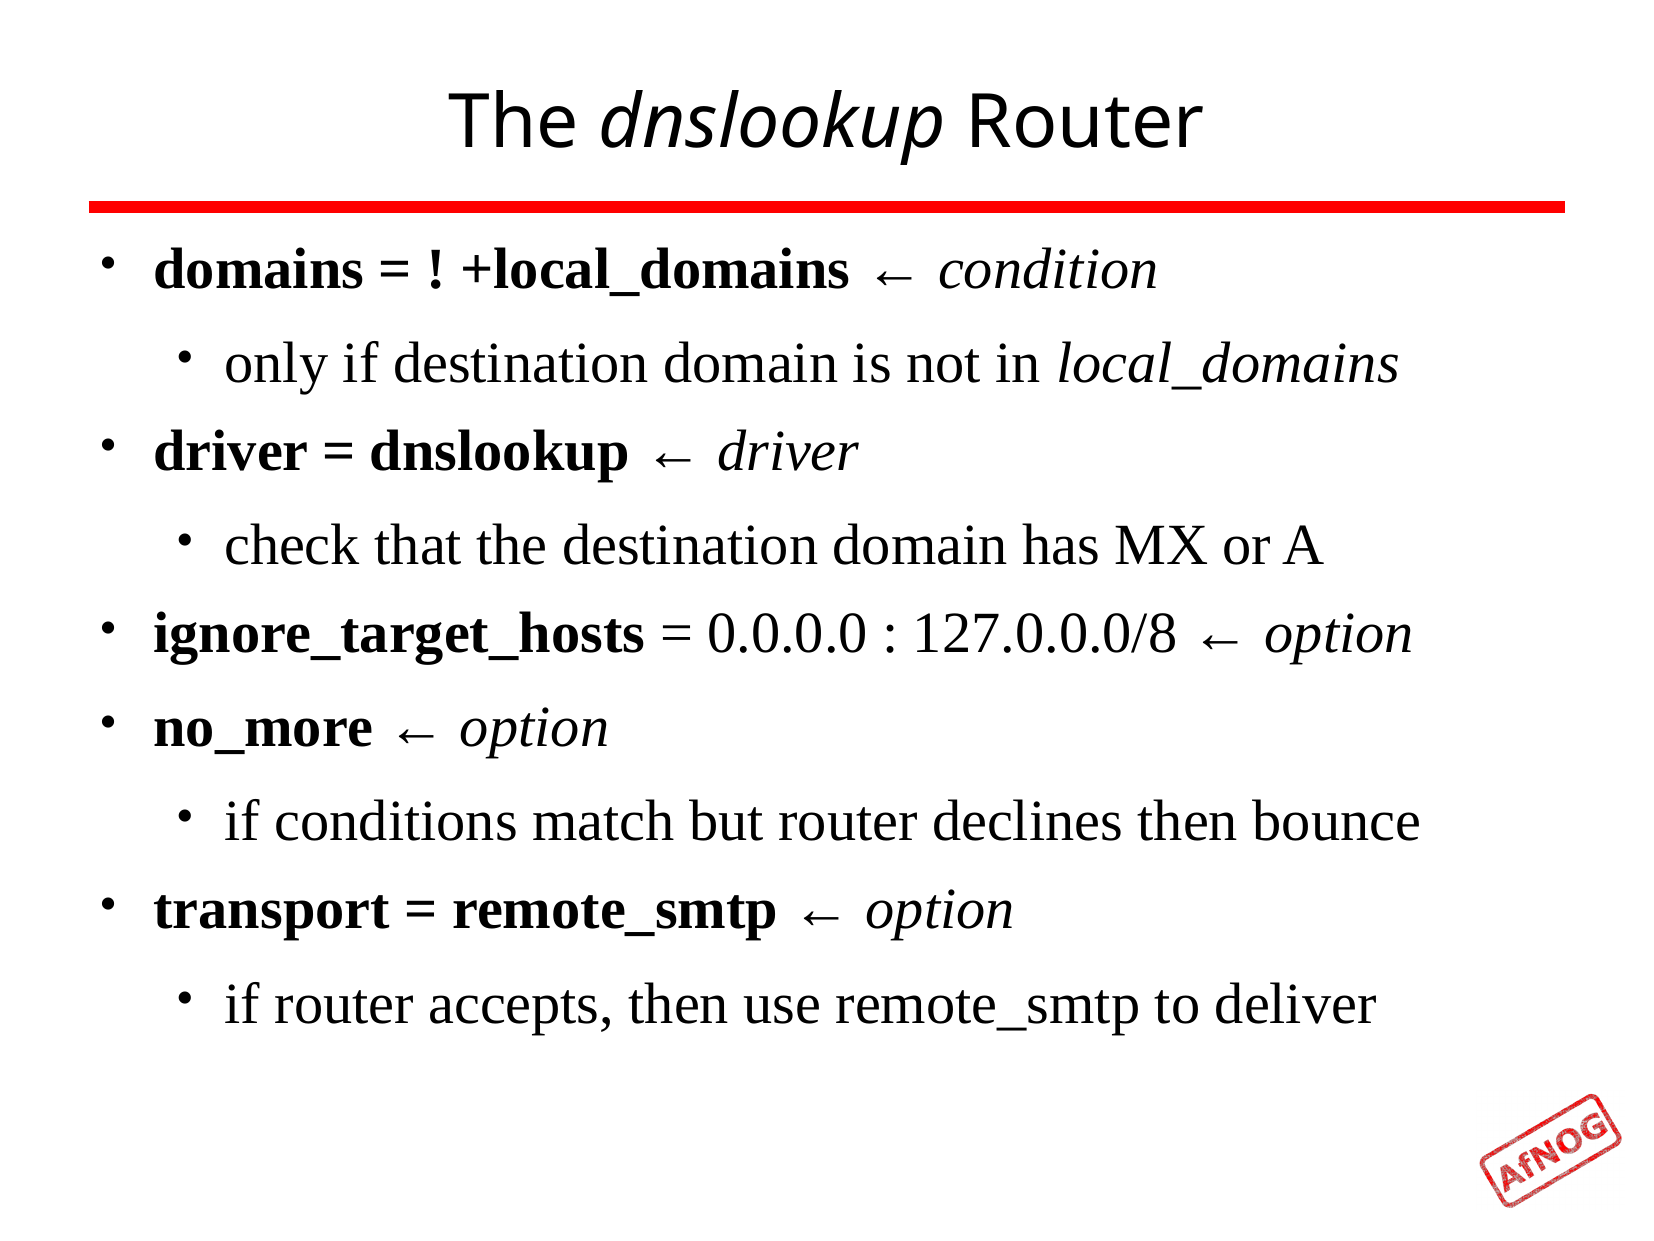

# The dnslookup Router
domains = ! +local_domains ← condition
only if destination domain is not in local_domains
driver = dnslookup ← driver
check that the destination domain has MX or A
ignore_target_hosts = 0.0.0.0 : 127.0.0.0/8 ← option
no_more ← option
if conditions match but router declines then bounce
transport = remote_smtp ← option
if router accepts, then use remote_smtp to deliver